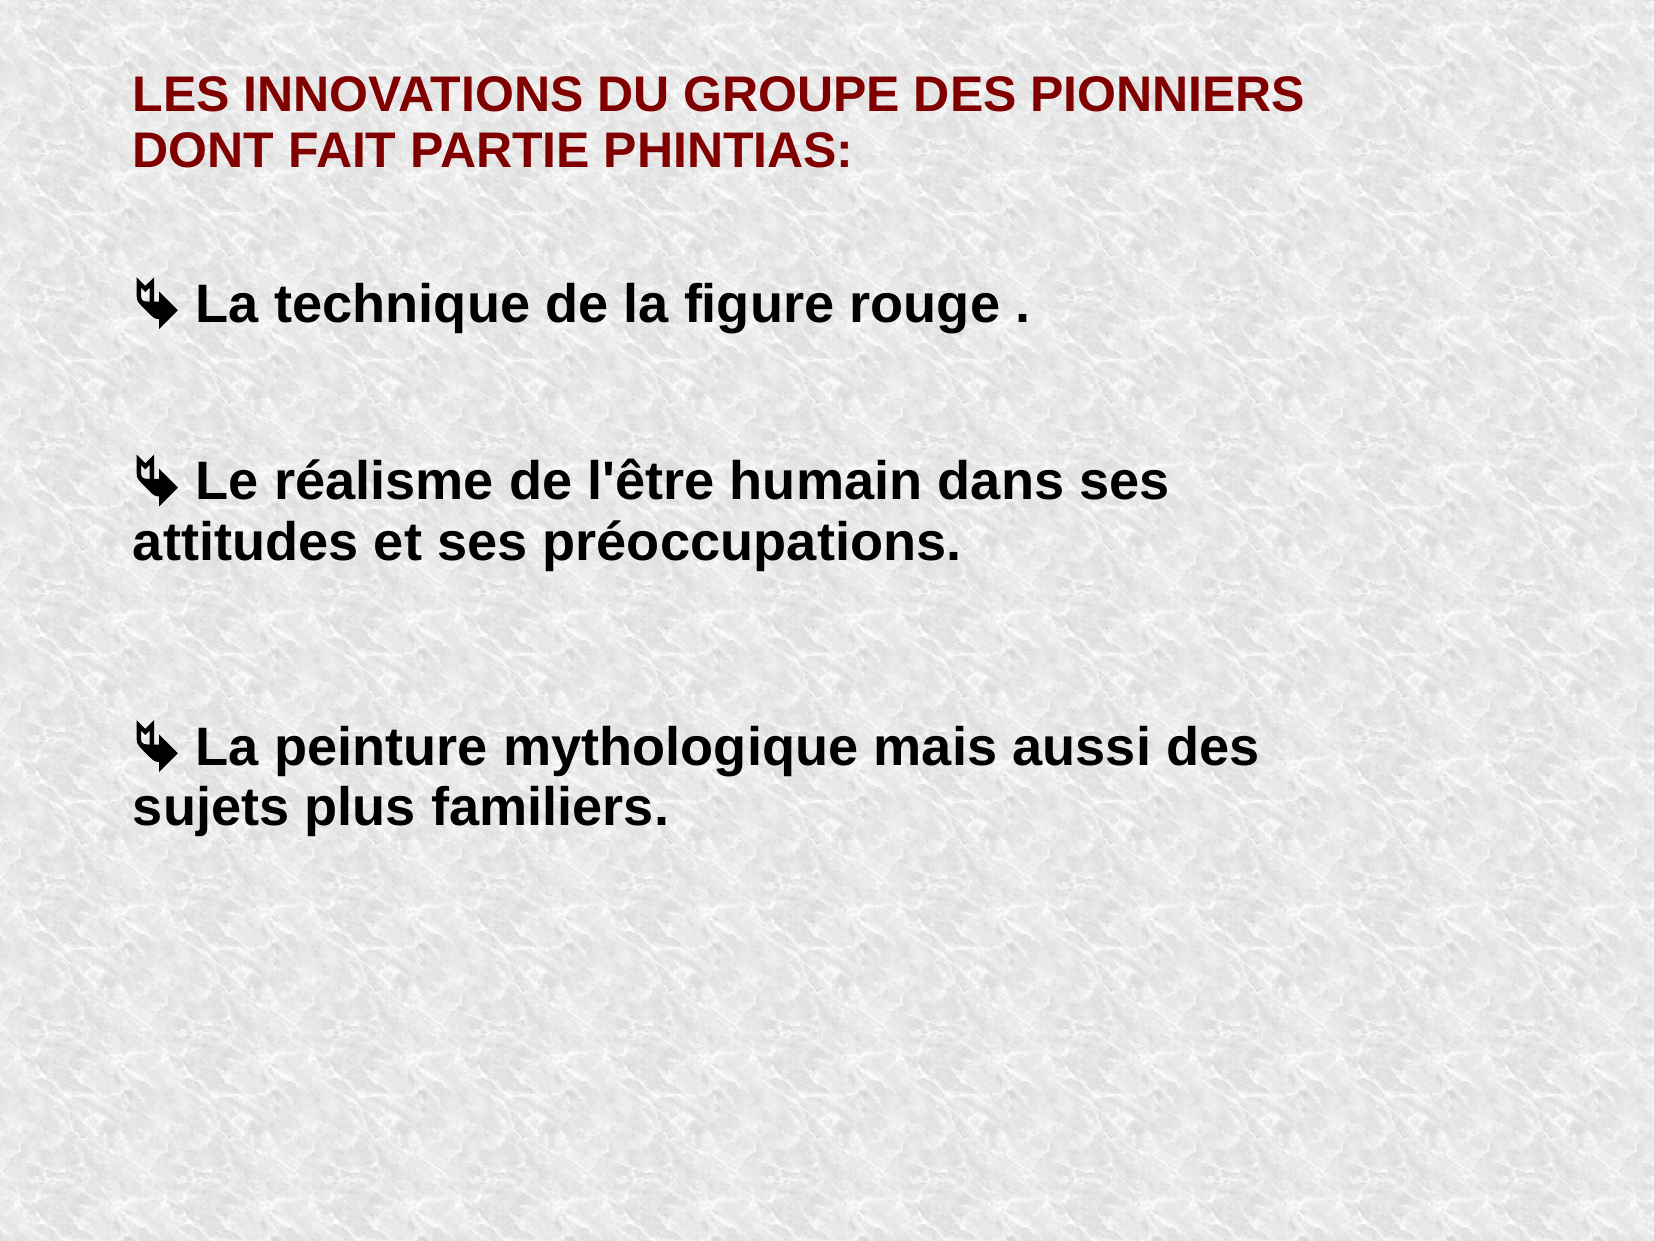

LES INNOVATIONS DU GROUPE DES PIONNIERS DONT FAIT PARTIE PHINTIAS:
 La technique de la figure rouge .
 Le réalisme de l'être humain dans ses attitudes et ses préoccupations.
 La peinture mythologique mais aussi des sujets plus familiers.